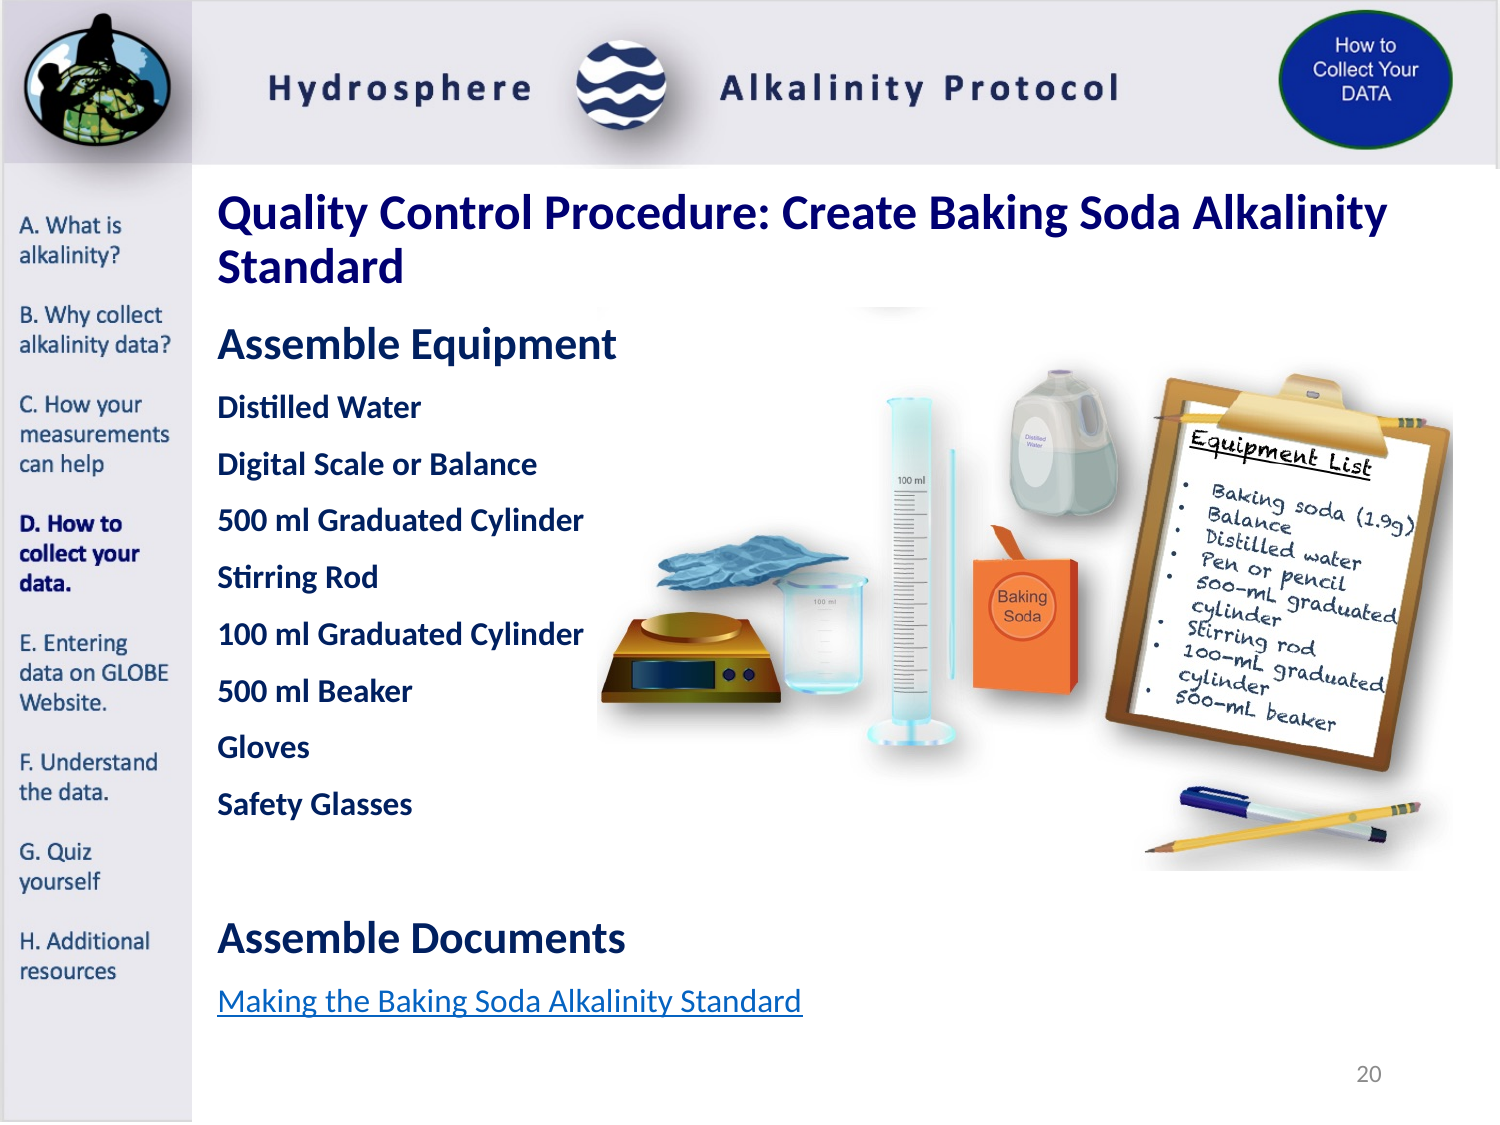

# Quality Control Procedure: Create Baking Soda Alkalinity Standard 1
Assemble Equipment
Distilled Water
Digital Scale or Balance
500 ml Graduated Cylinder
Stirring Rod
100 ml Graduated Cylinder
500 ml Beaker
Gloves
Safety Glasses
Assemble Documents
Making the Baking Soda Alkalinity Standard